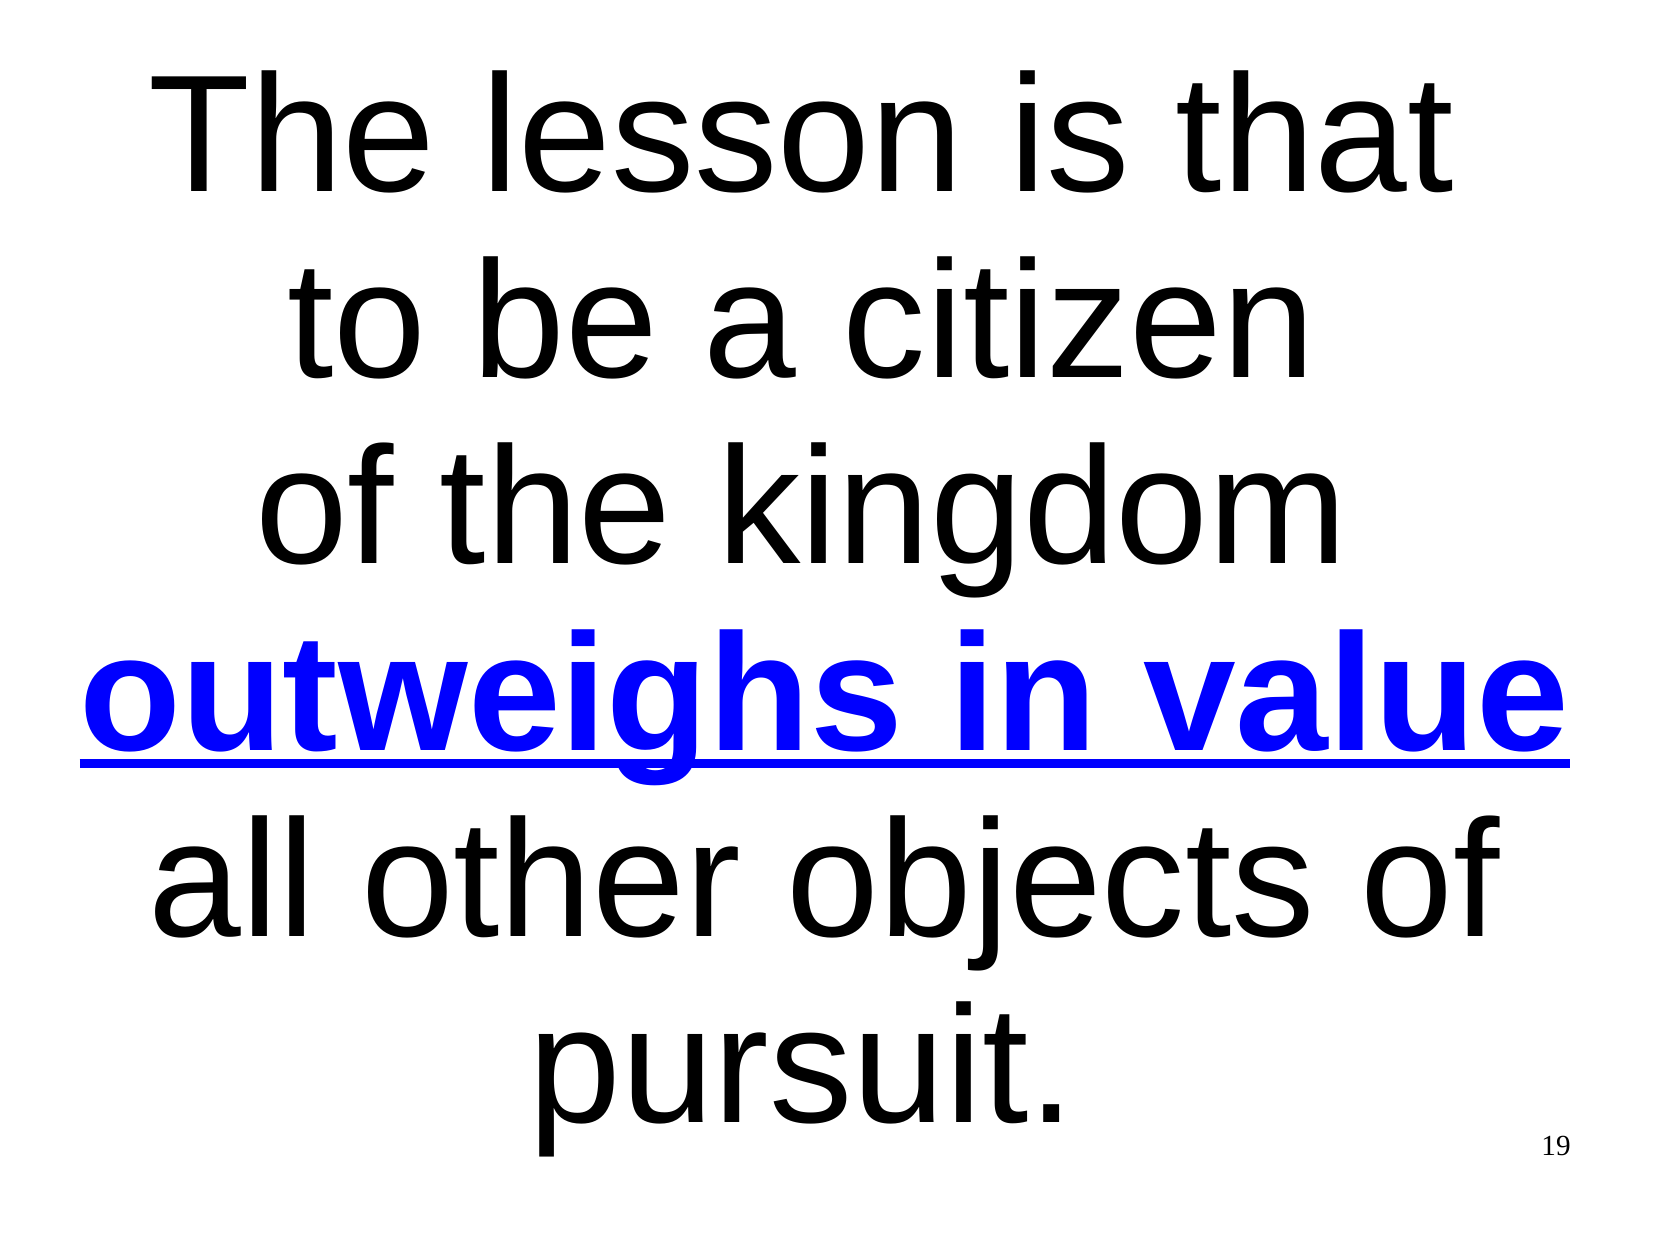

# The lesson is that to be a citizen of the kingdom outweighs in value all other objects of pursuit.
19